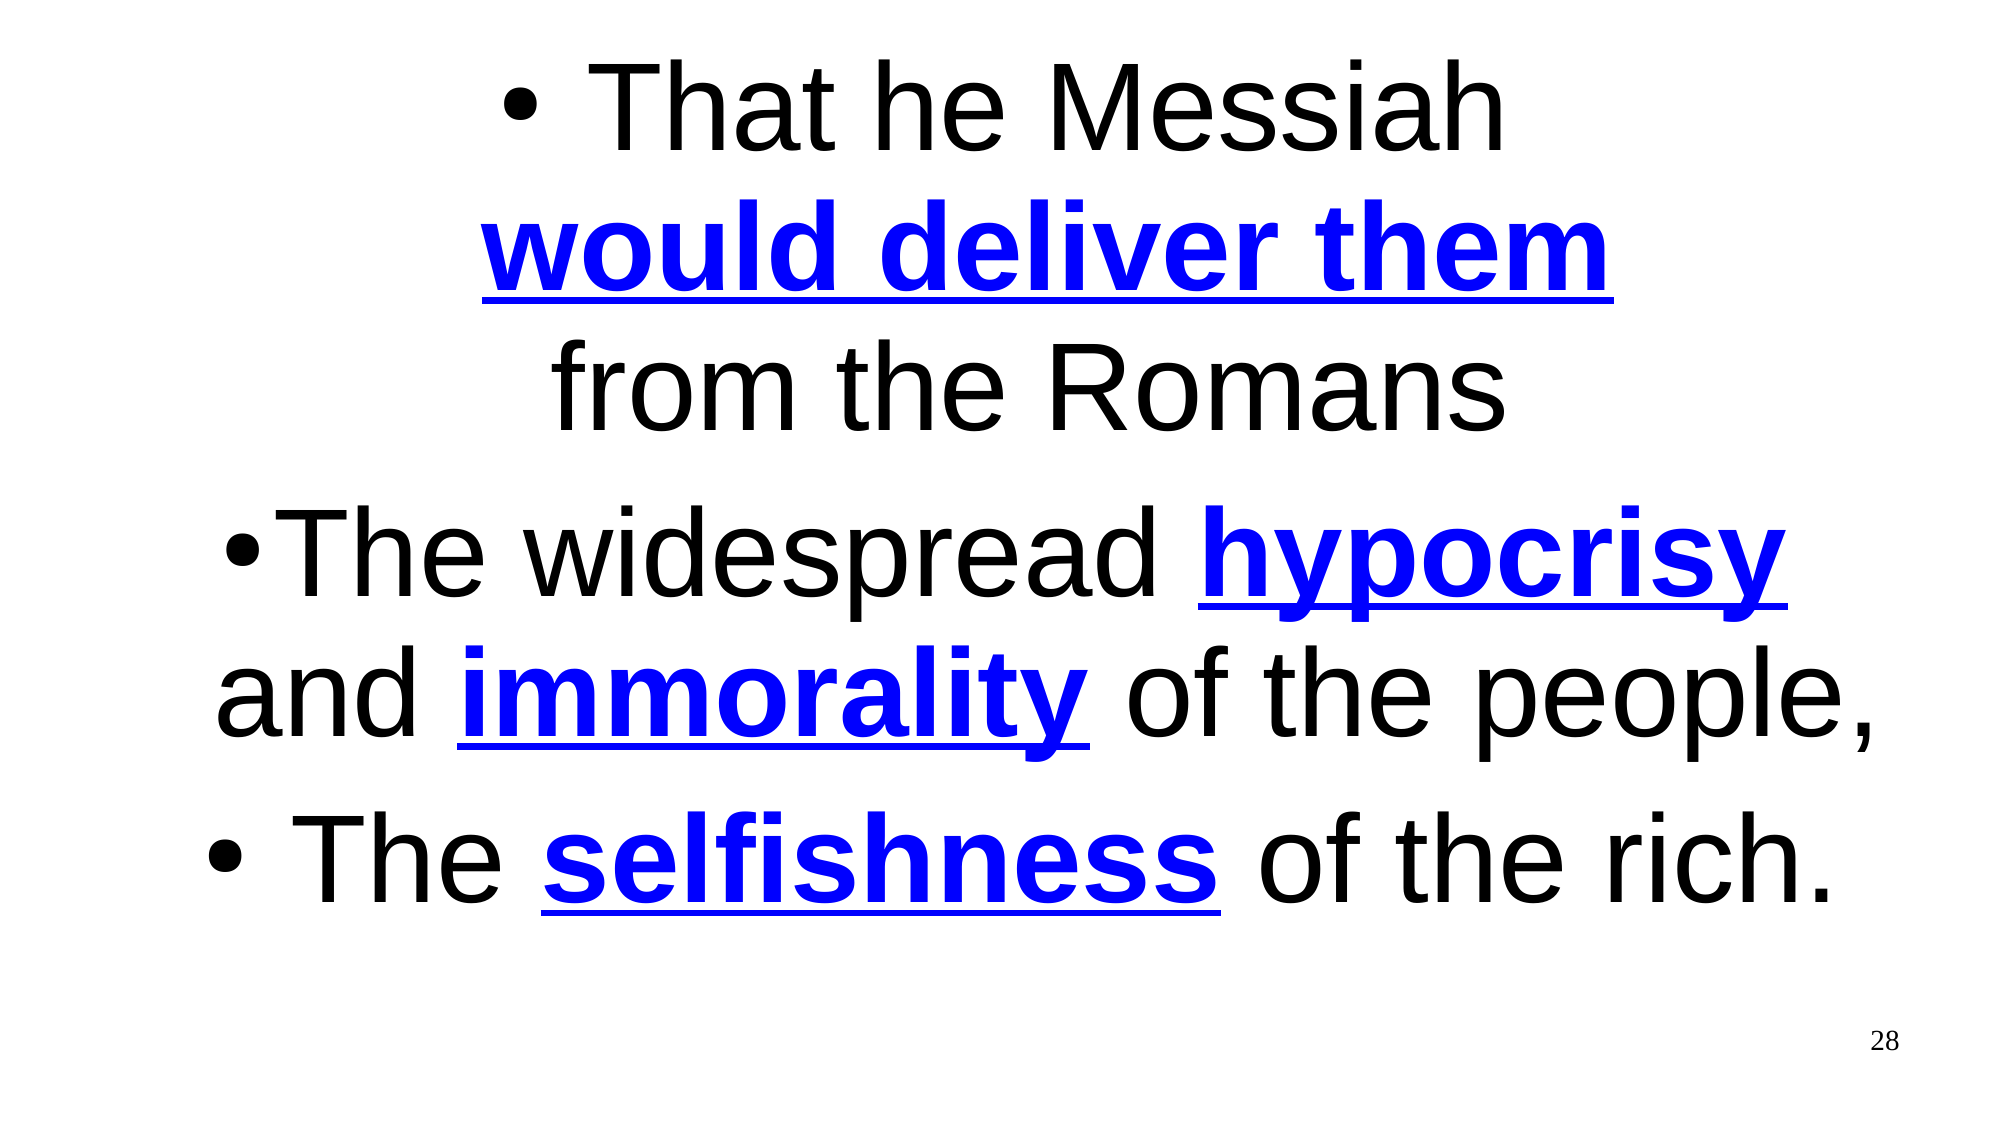

# That he Messiah would deliver them from the Romans
The widespread hypocrisy
and immorality of the people,
 The selfishness of the rich.
28